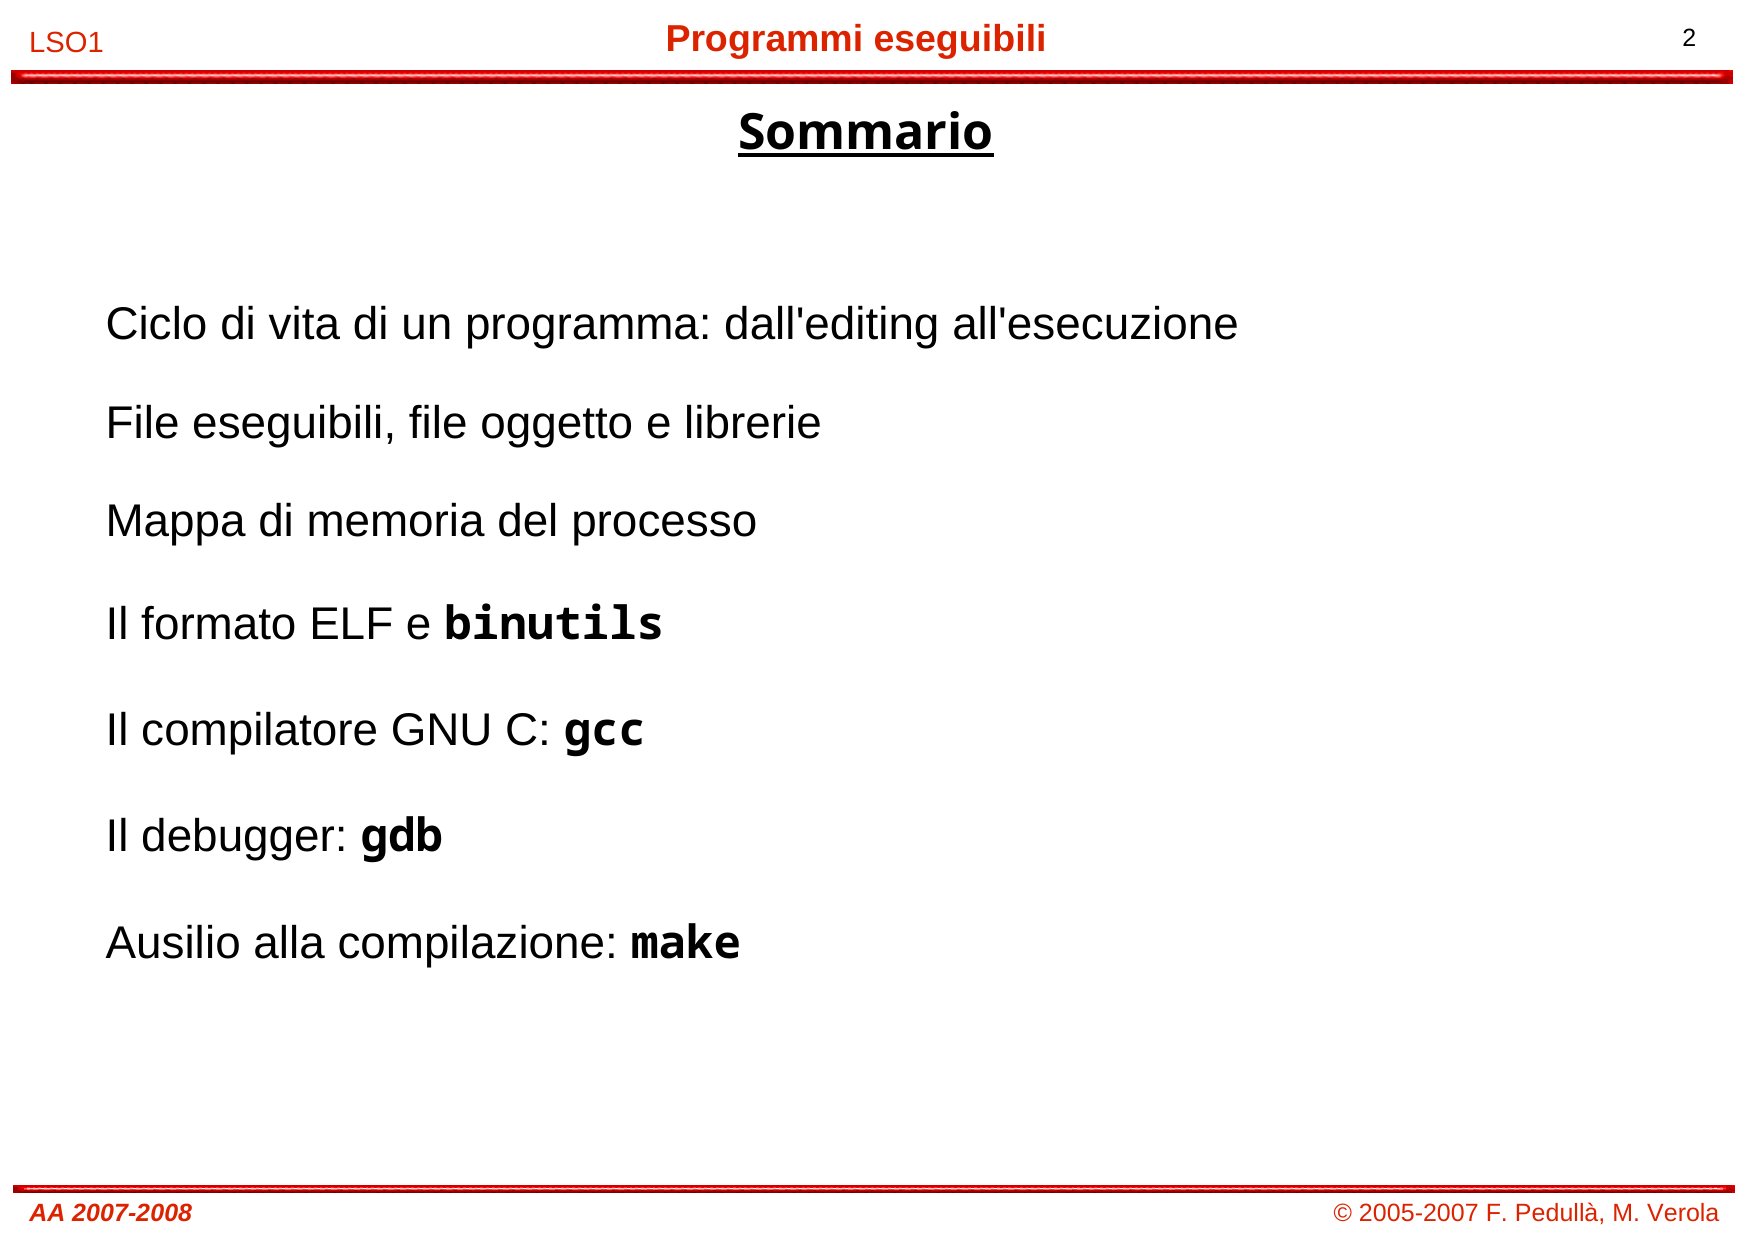

# Sommario
Ciclo di vita di un programma: dall'editing all'esecuzione
File eseguibili, file oggetto e librerie
Mappa di memoria del processo
Il formato ELF e binutils
Il compilatore GNU C: gcc
Il debugger: gdb
Ausilio alla compilazione: make